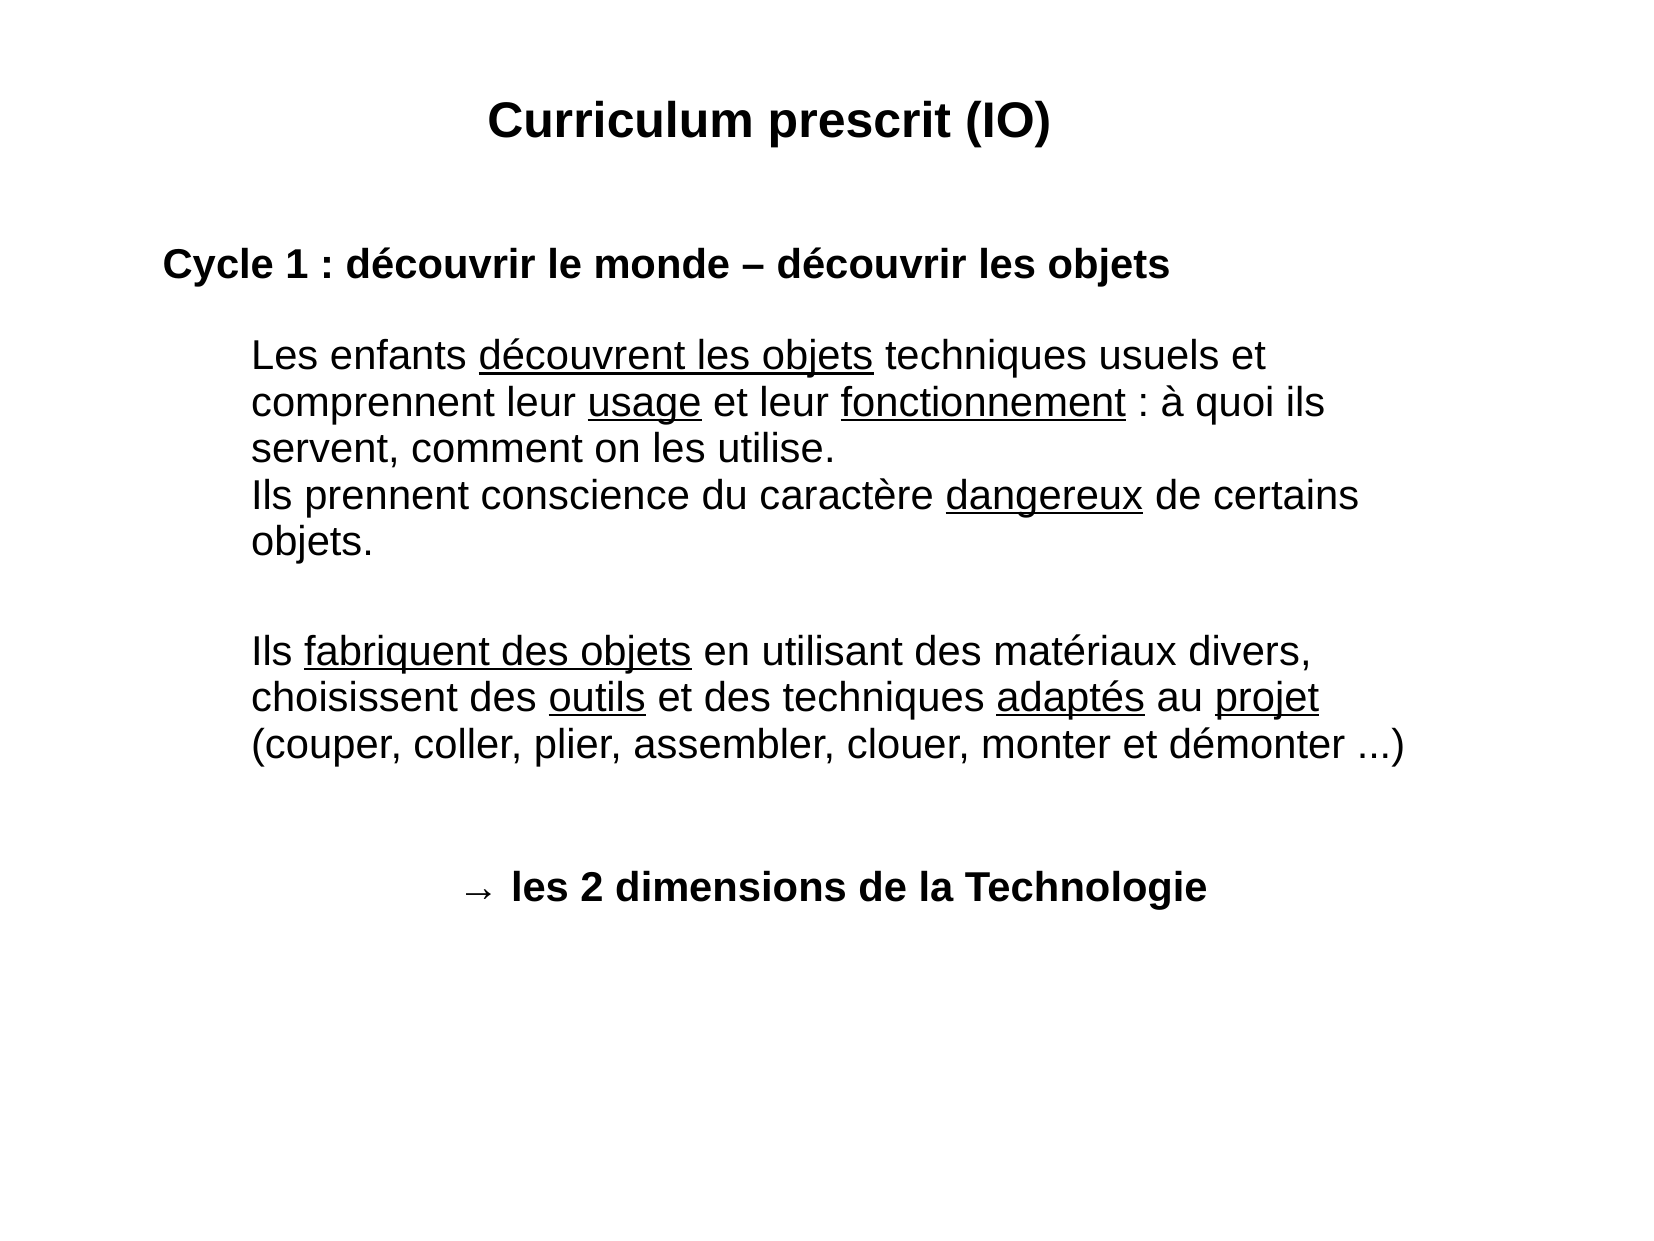

Curriculum prescrit (IO)
Cycle 1 : découvrir le monde – découvrir les objets
Les enfants découvrent les objets techniques usuels et comprennent leur usage et leur fonctionnement : à quoi ils servent, comment on les utilise.
Ils prennent conscience du caractère dangereux de certains objets.
Ils fabriquent des objets en utilisant des matériaux divers, choisissent des outils et des techniques adaptés au projet (couper, coller, plier, assembler, clouer, monter et démonter ...)
→ les 2 dimensions de la Technologie